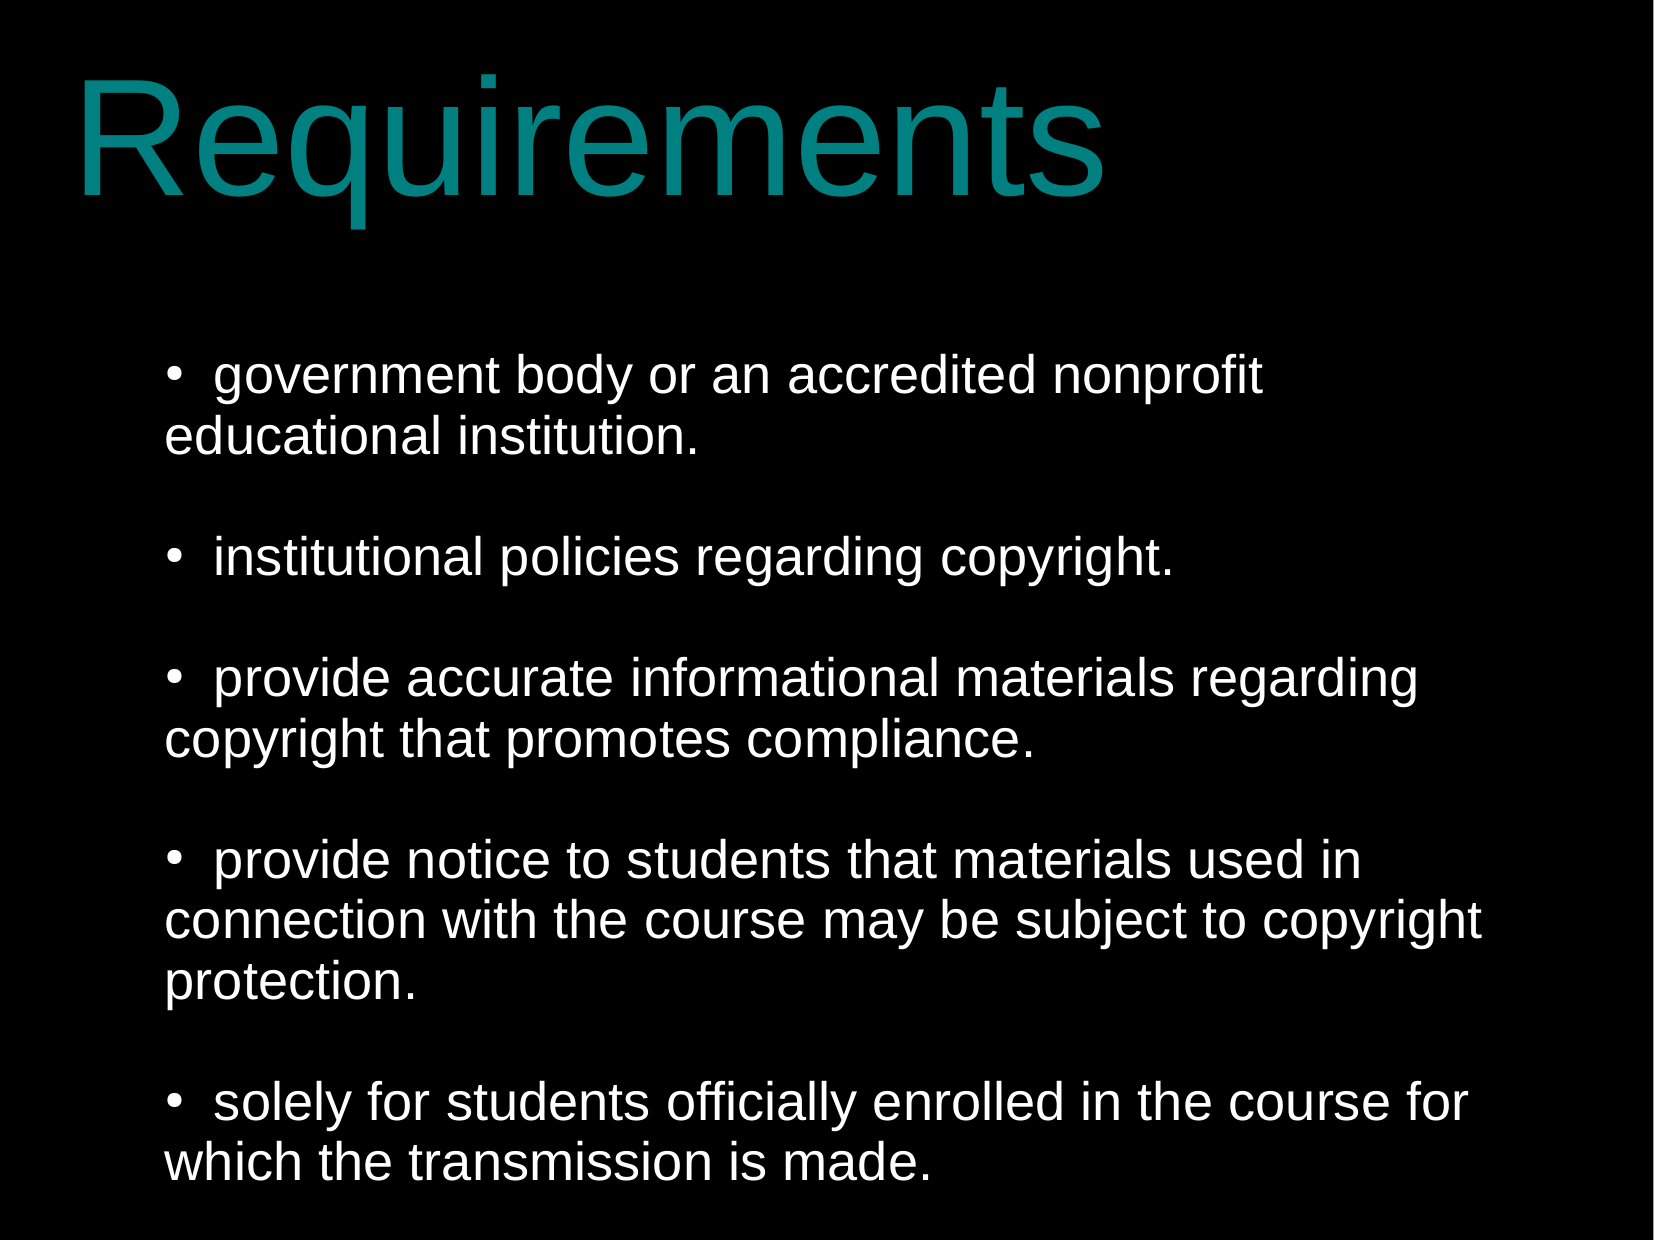

Requirements
 government body or an accredited nonprofit educational institution.
 institutional policies regarding copyright.
 provide accurate informational materials regarding copyright that promotes compliance.
 provide notice to students that materials used in connection with the course may be subject to copyright protection.
 solely for students officially enrolled in the course for which the transmission is made.